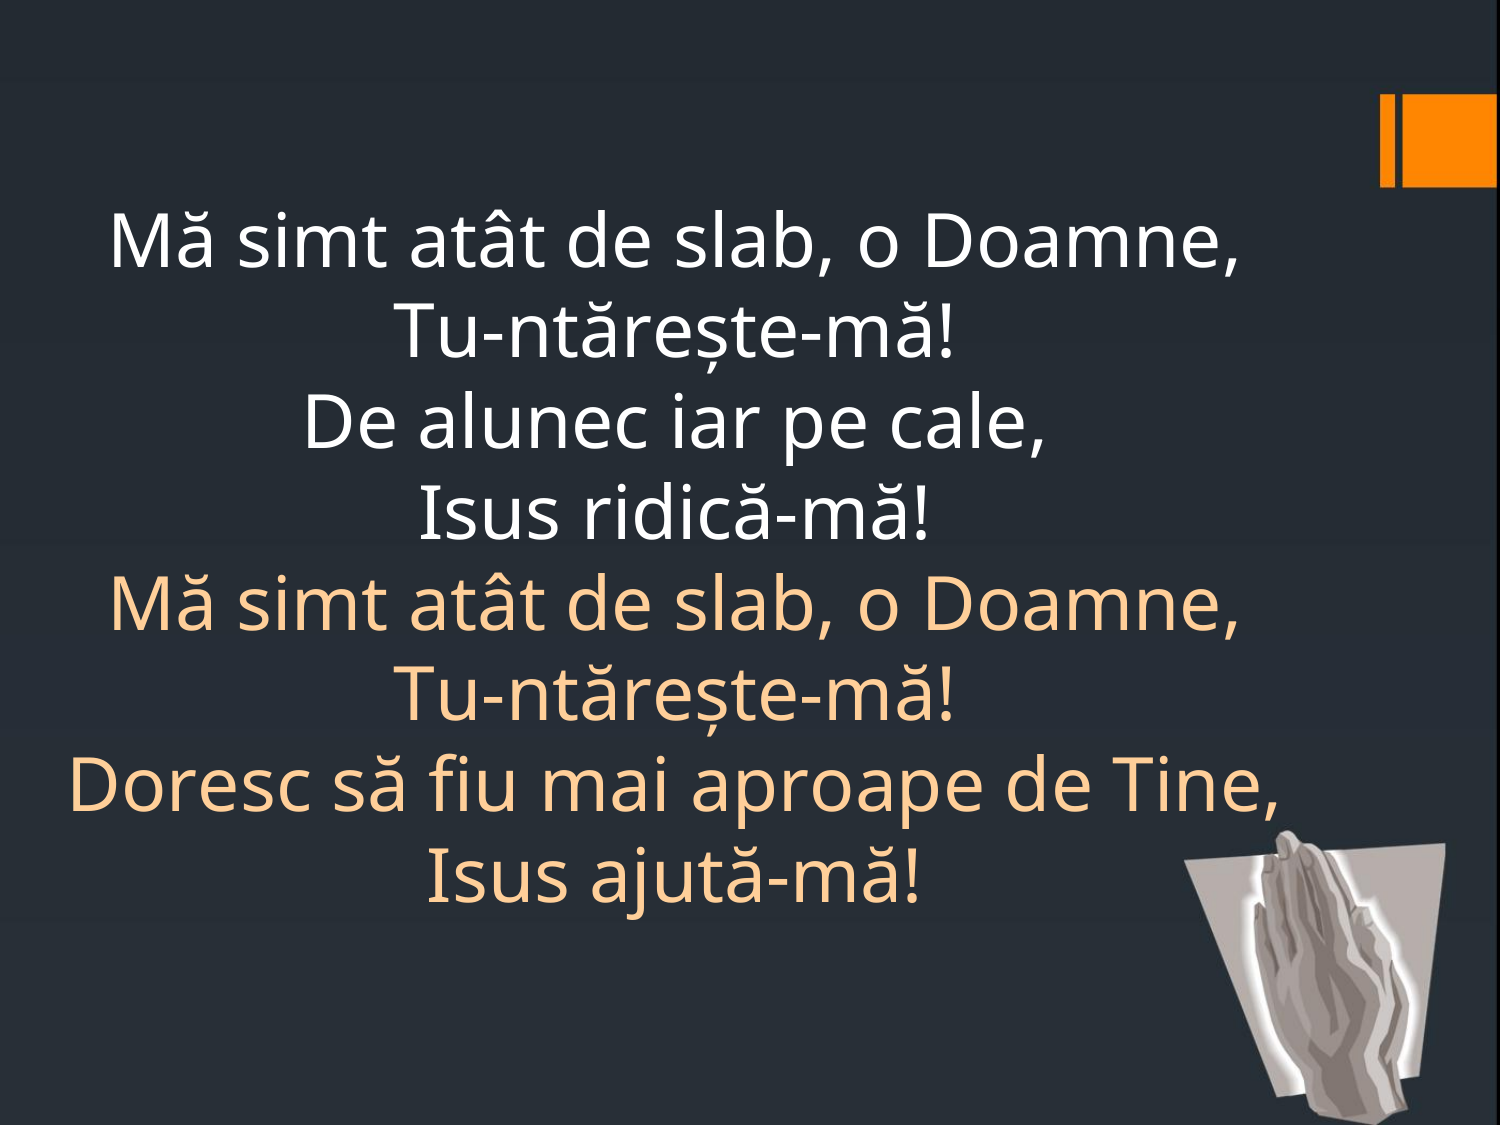

Mă simt atât de slab, o Doamne,
Tu-ntăreşte-mă!
De alunec iar pe cale,
Isus ridică-mă!
Mă simt atât de slab, o Doamne,
Tu-ntăreşte-mă!
Doresc să fiu mai aproape de Tine,
Isus ajută-mă!